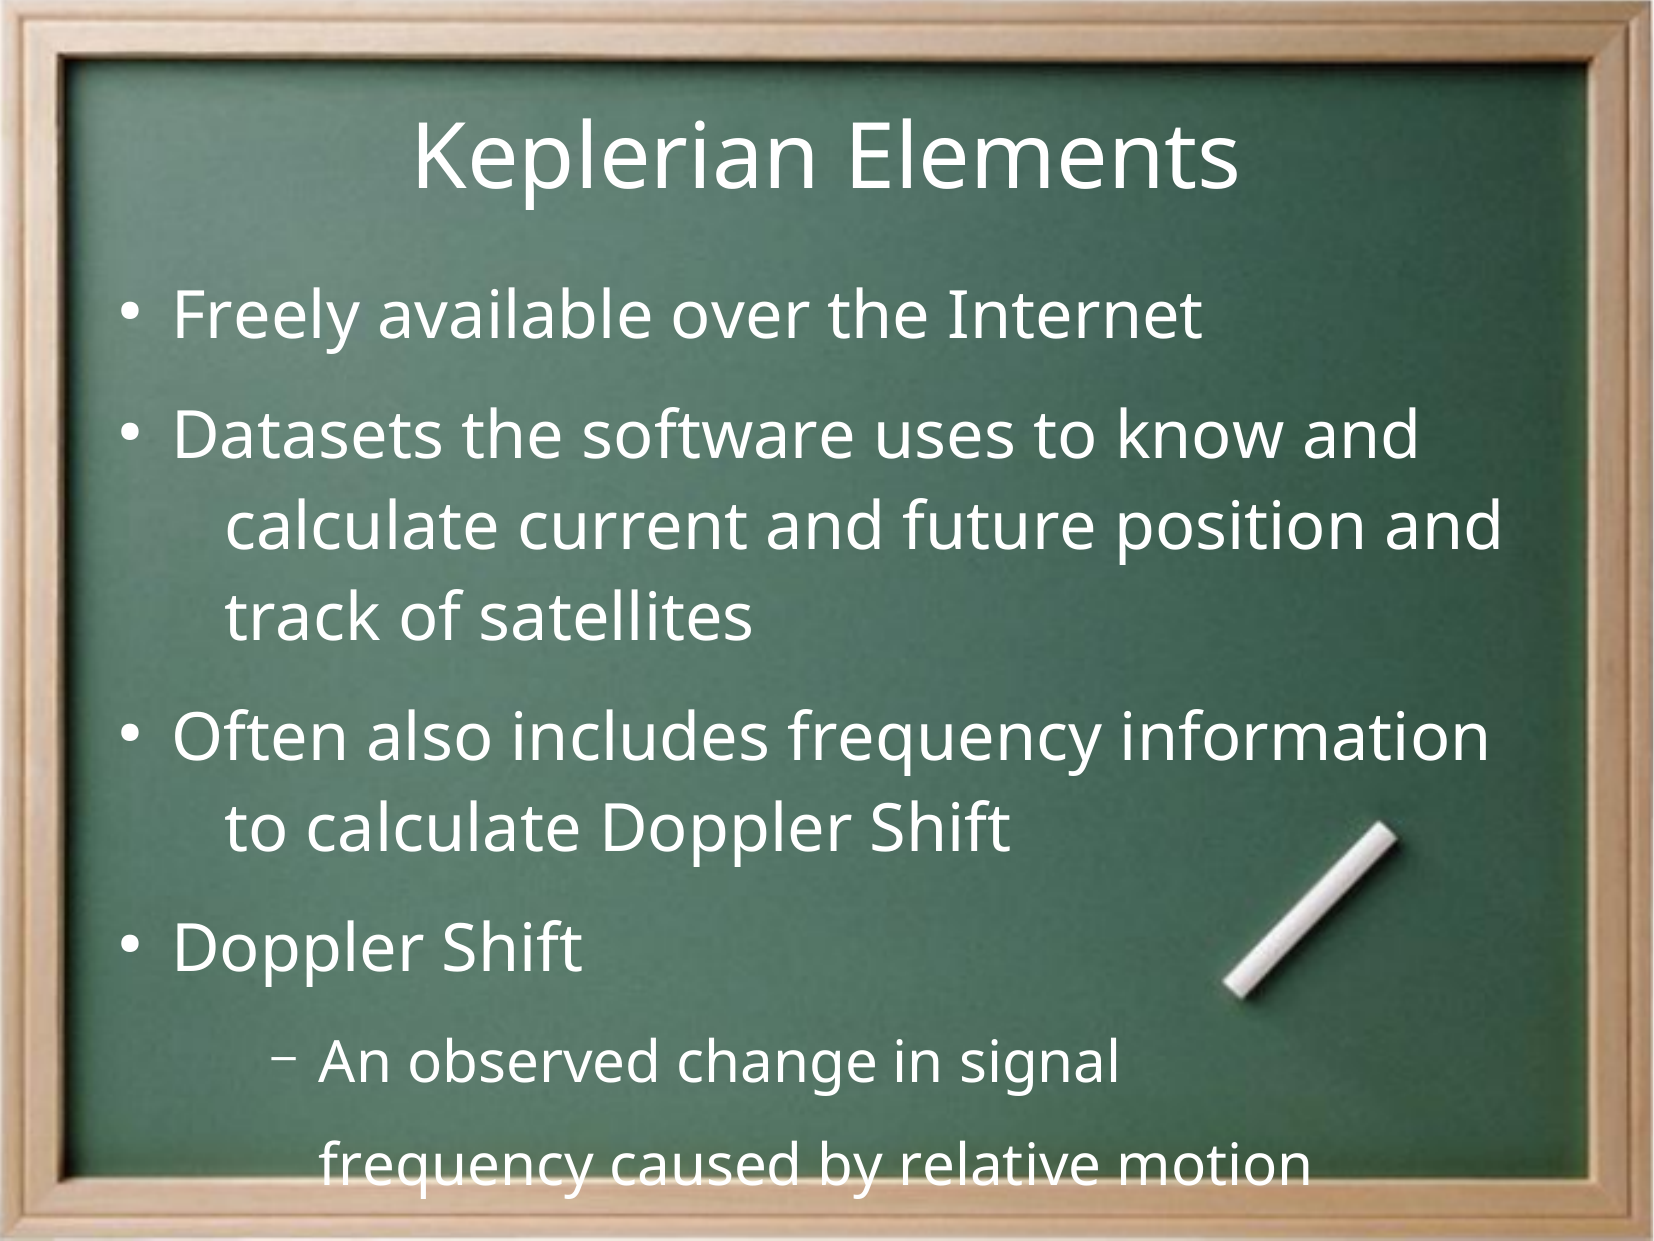

# Keplerian Elements
Freely available over the Internet
Datasets the software uses to know and calculate current and future position and track of satellites
Often also includes frequency information to calculate Doppler Shift
Doppler Shift
An observed change in signal
frequency caused by relative motion